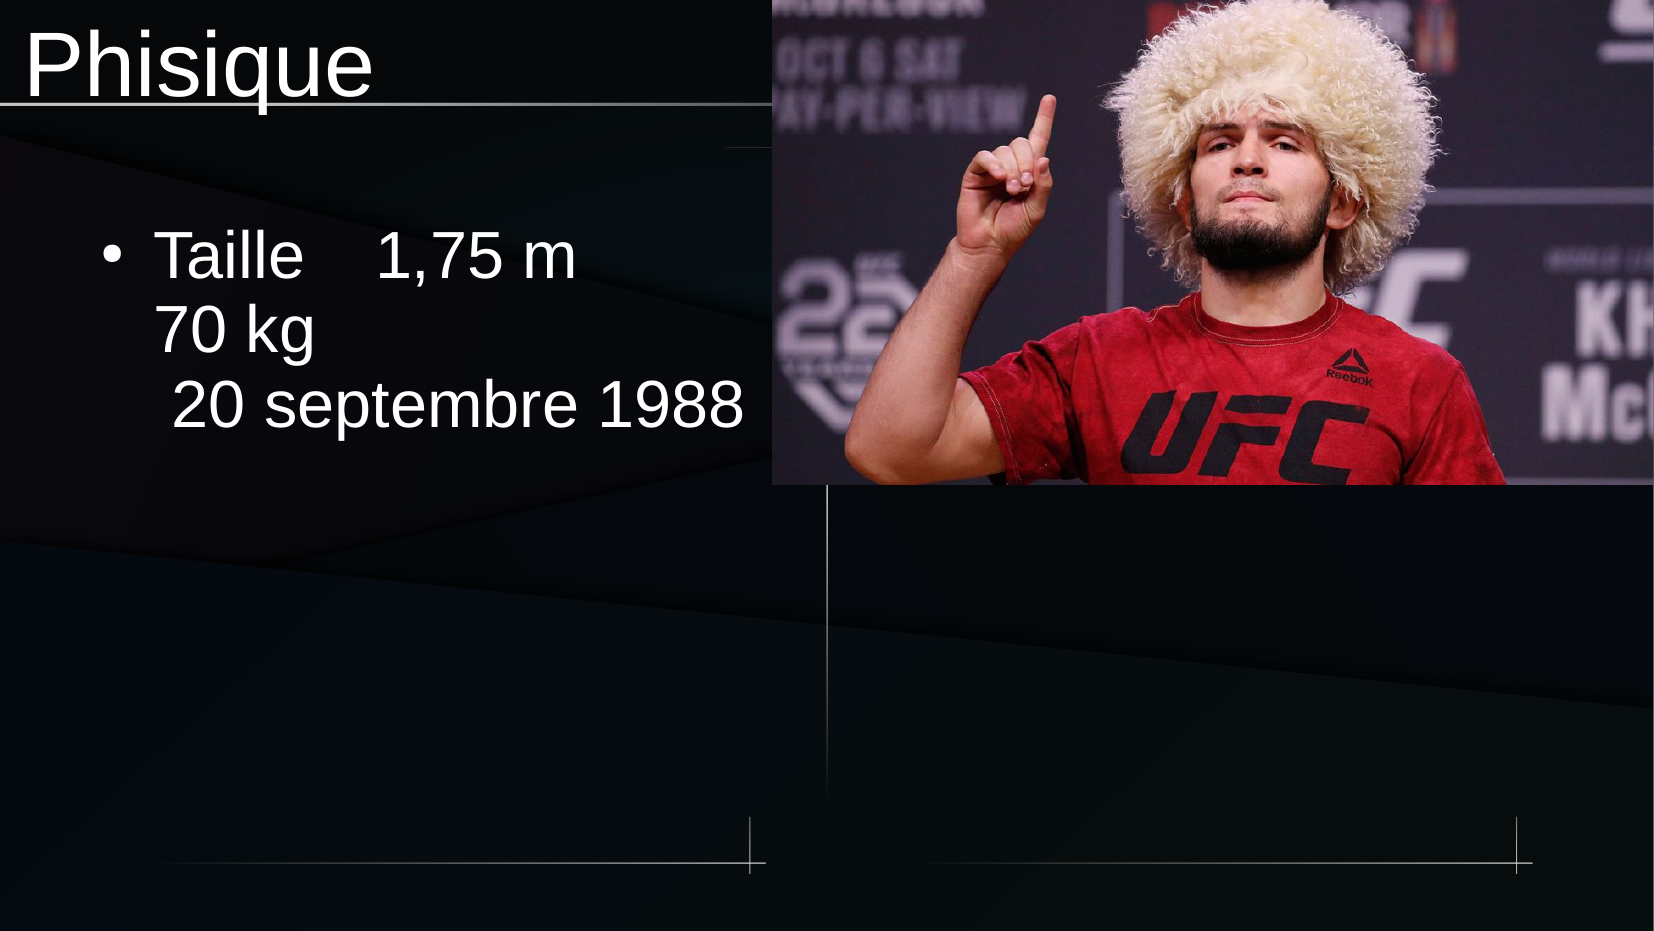

# Phisique
Taille 	1,75 m
70 kg
 20 septembre 1988